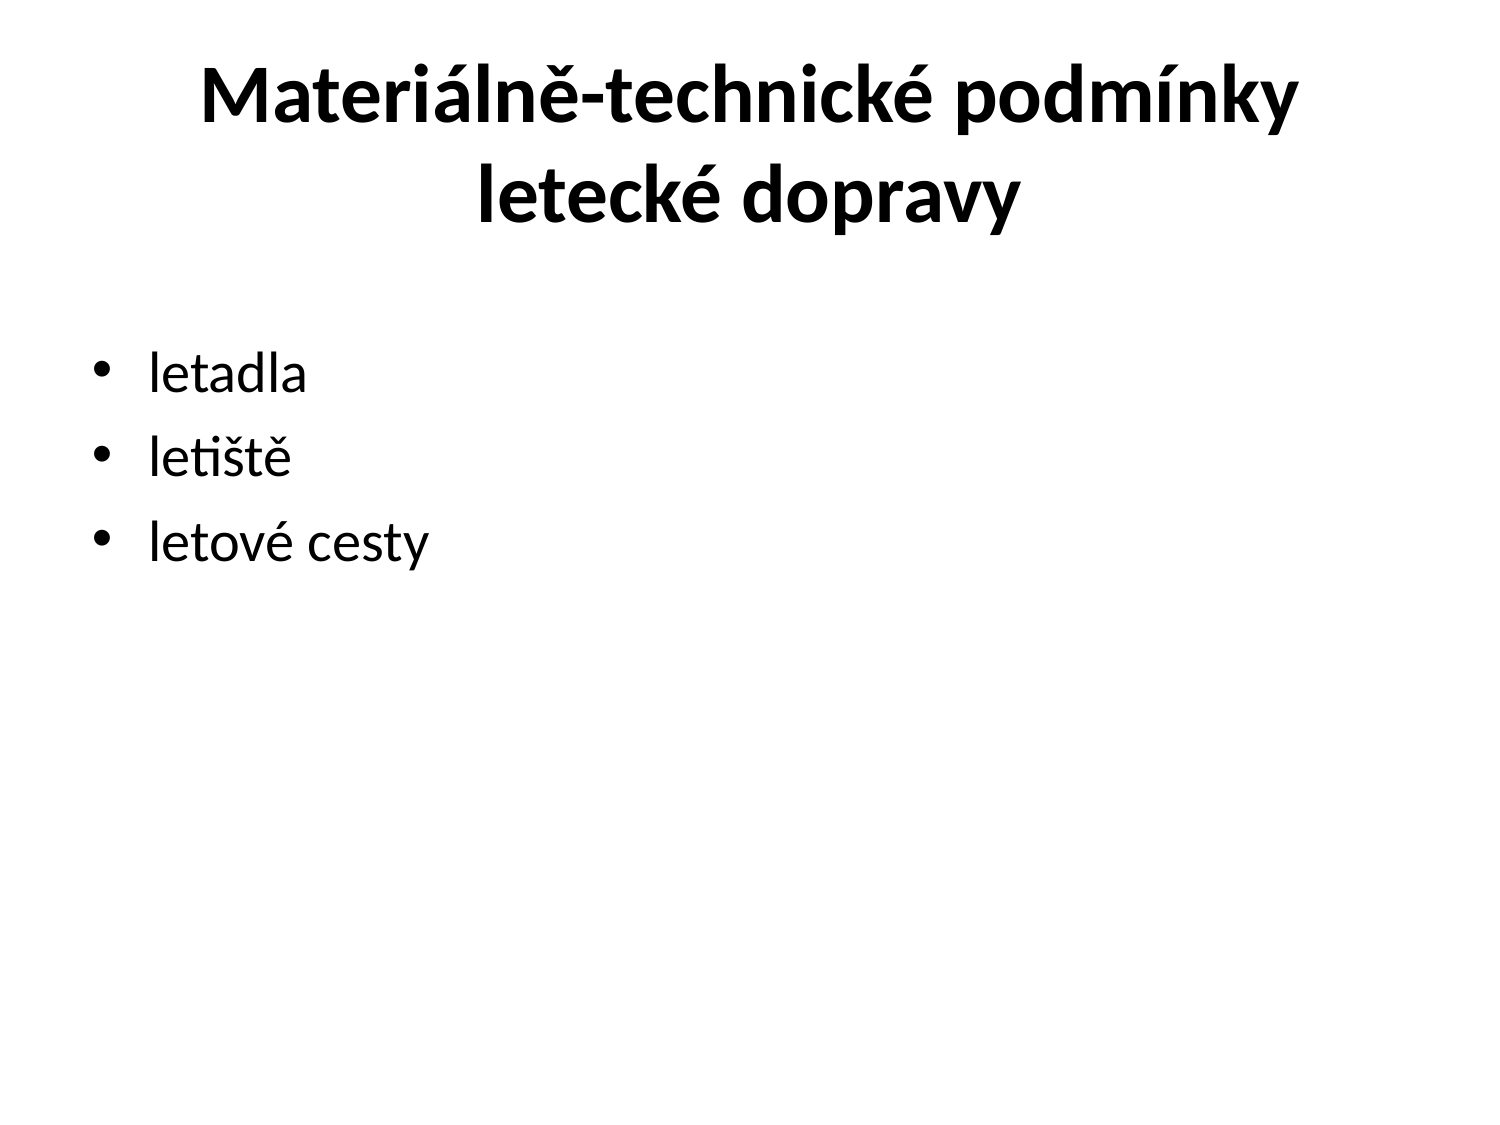

# Materiálně-technické podmínky letecké dopravy
letadla
letiště
letové cesty